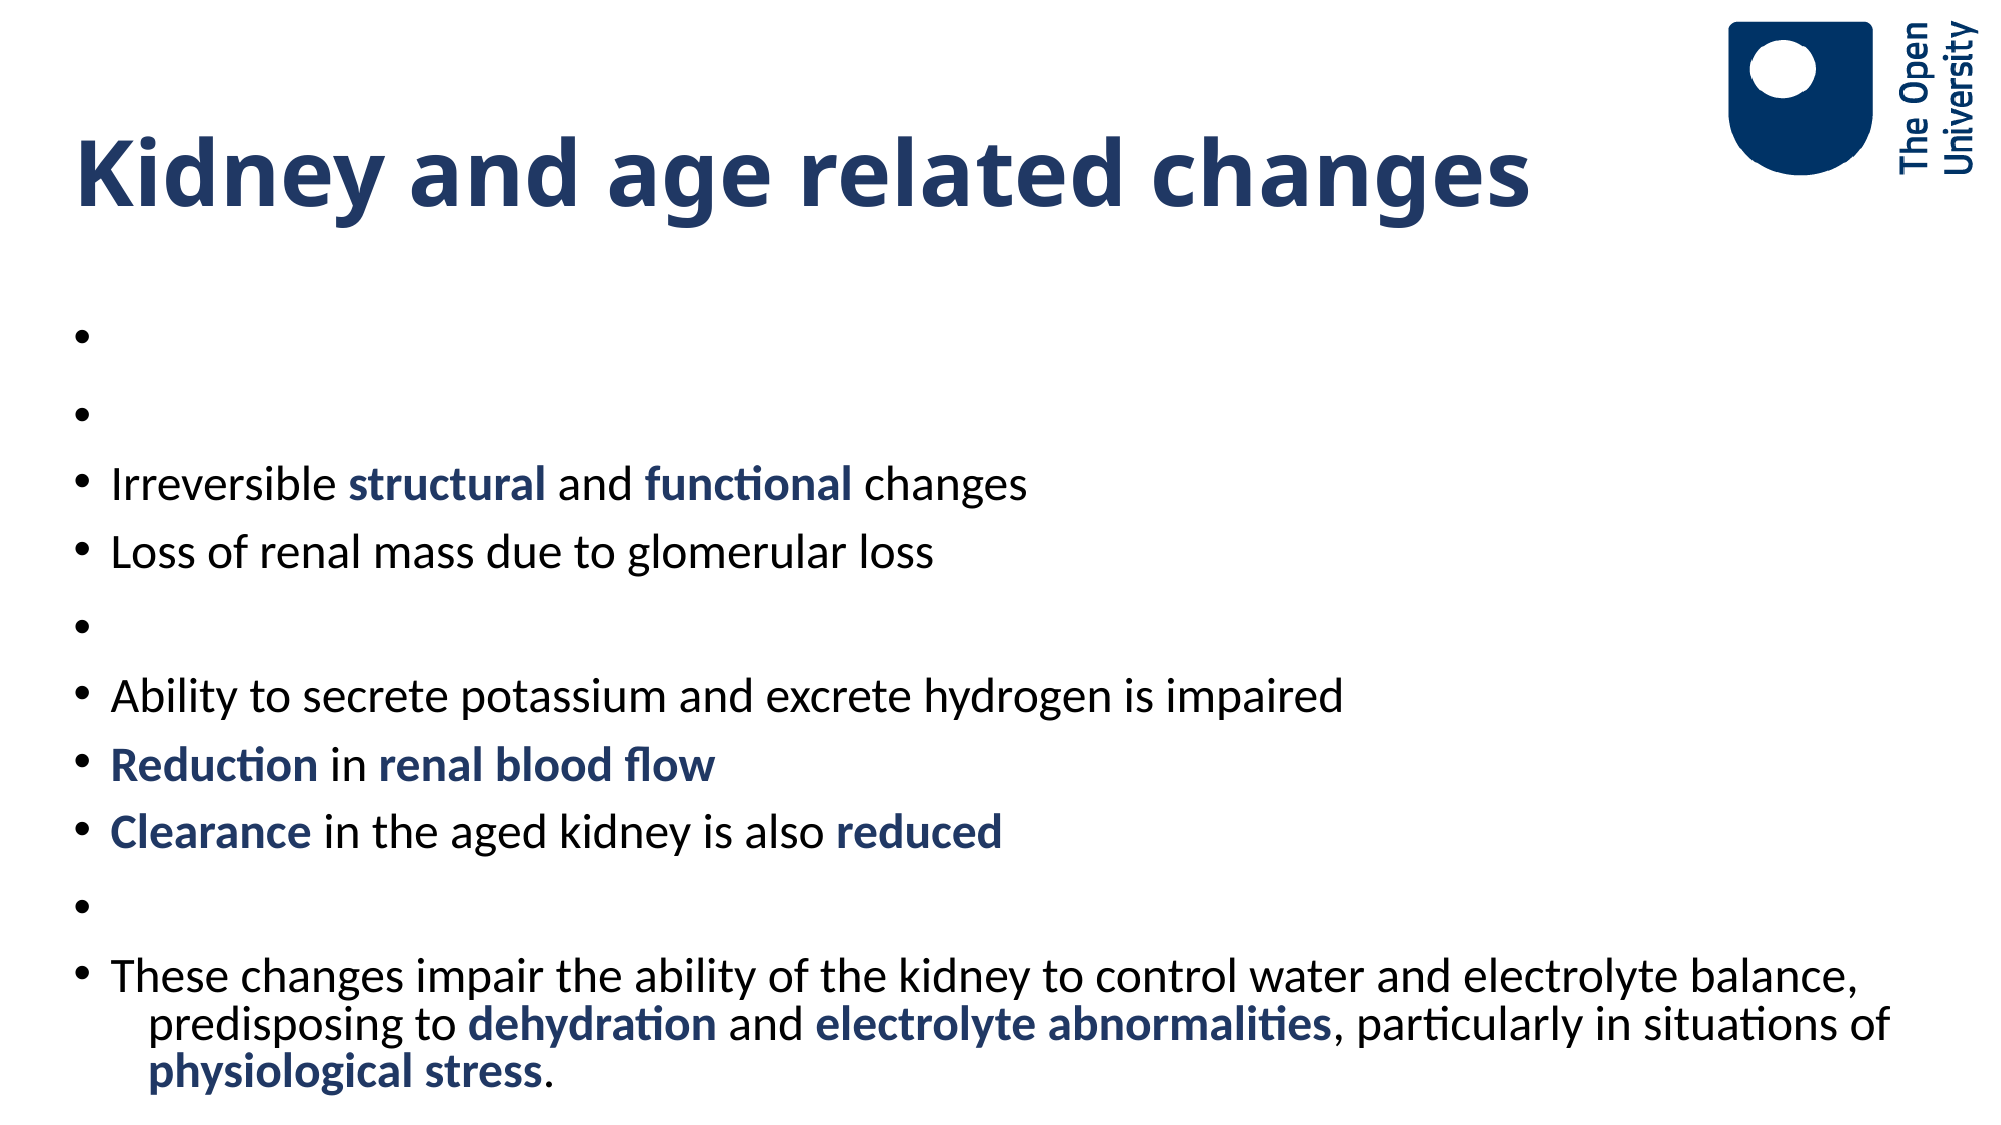

# Kidney and age related changes
Irreversible structural and functional changes
Loss of renal mass due to glomerular loss
Ability to secrete potassium and excrete hydrogen is impaired
Reduction in renal blood flow
Clearance in the aged kidney is also reduced
These changes impair the ability of the kidney to control water and electrolyte balance, predisposing to dehydration and electrolyte abnormalities, particularly in situations of physiological stress.